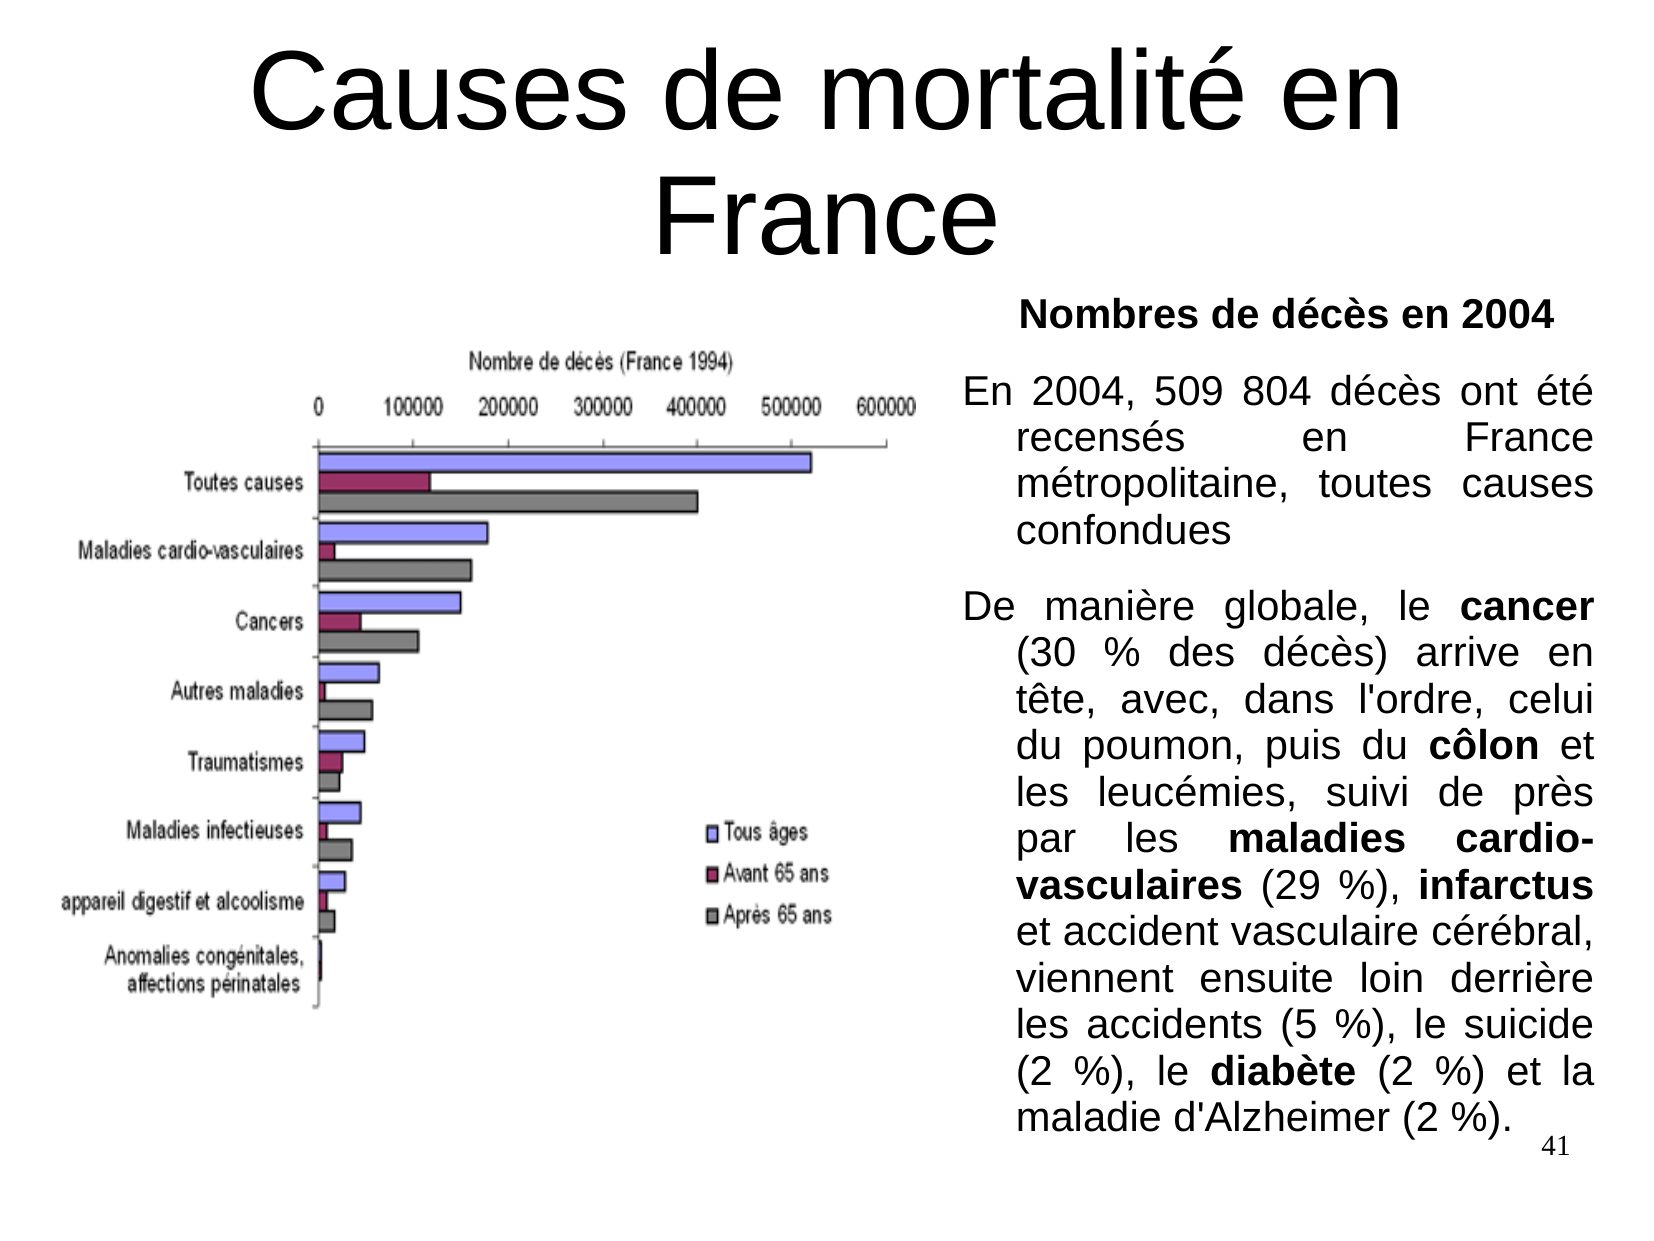

# Causes de mortalité en France
 Nombres de décès en 2004
En 2004, 509 804 décès ont été recensés en France métropolitaine, toutes causes confondues
De manière globale, le cancer (30 % des décès) arrive en tête, avec, dans l'ordre, celui du poumon, puis du côlon et les leucémies, suivi de près par les maladies cardio-vasculaires (29 %), infarctus et accident vasculaire cérébral, viennent ensuite loin derrière les accidents (5 %), le suicide (2 %), le diabète (2 %) et la maladie d'Alzheimer (2 %).
41